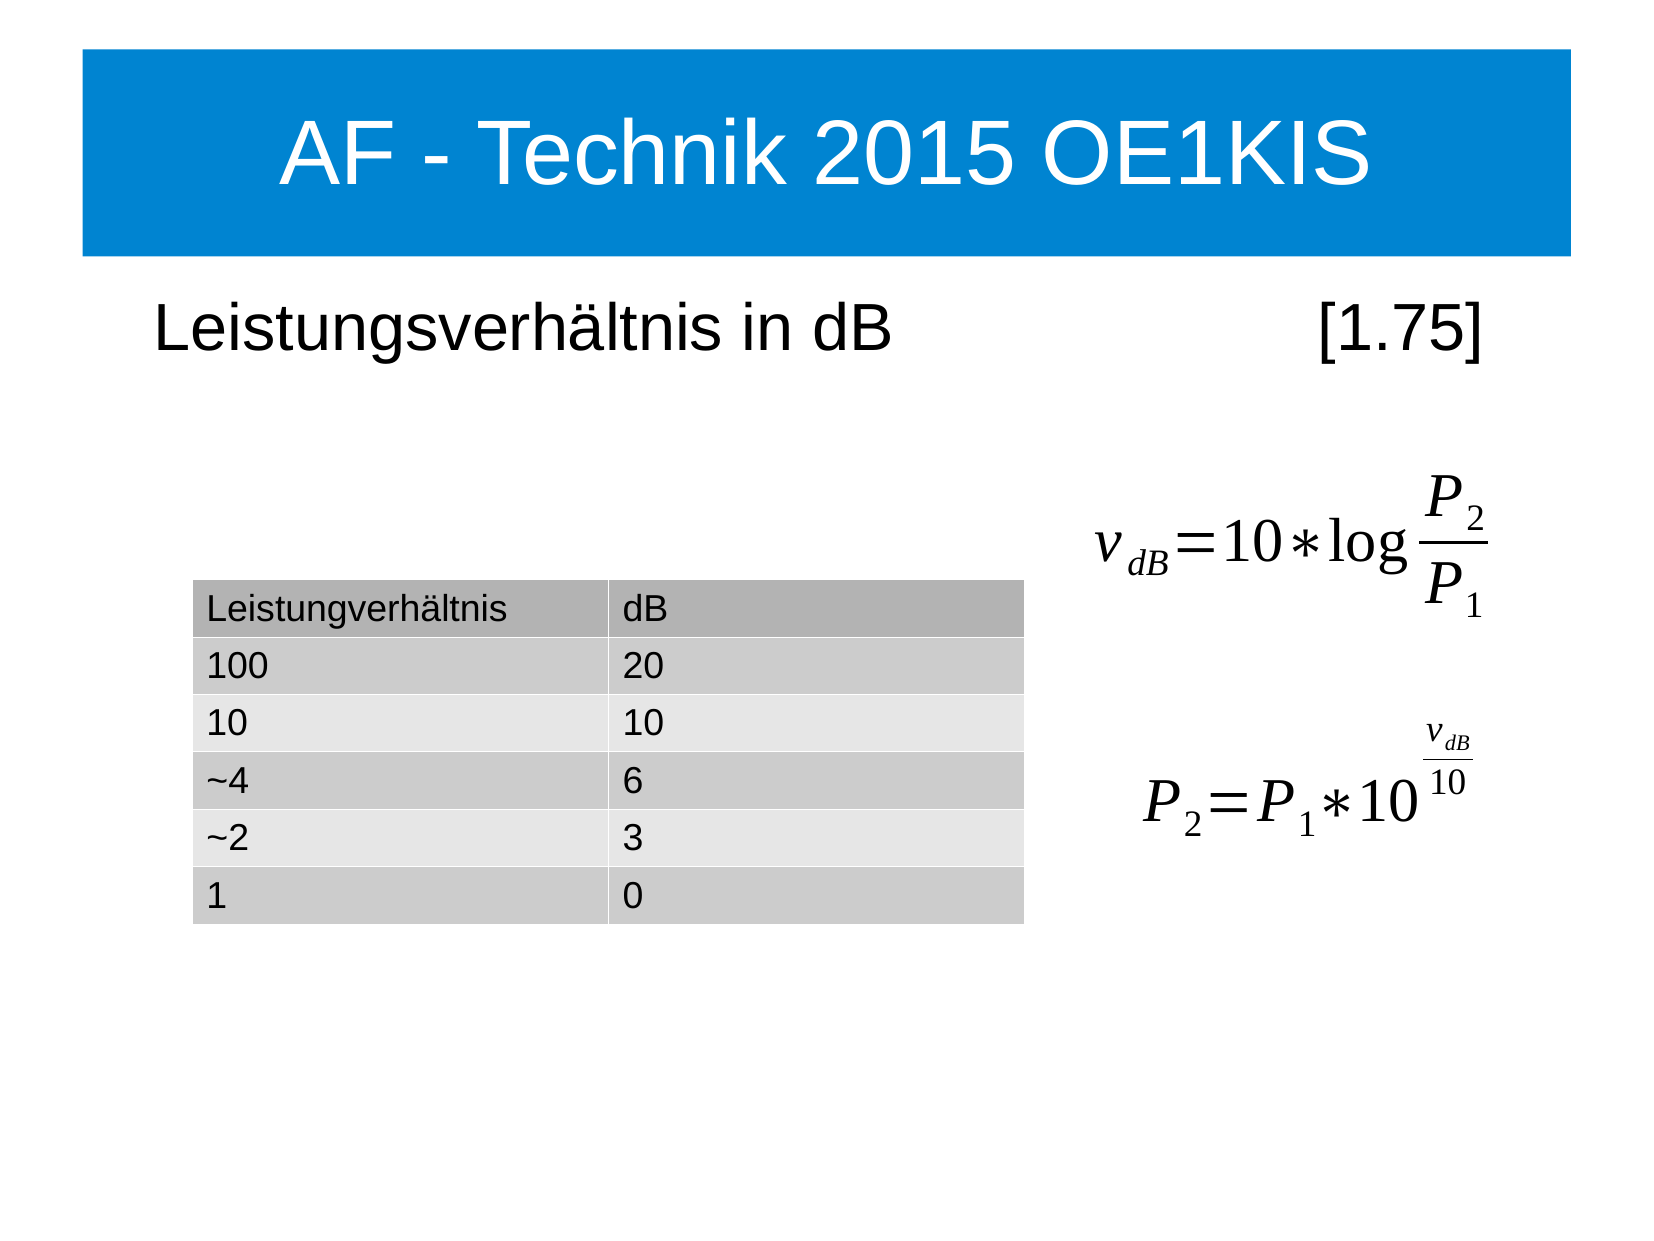

# AF - Technik 2015 OE1KIS
Leistungsverhältnis in dB [1.75]
| Leistungverhältnis | dB |
| --- | --- |
| 100 | 20 |
| 10 | 10 |
| ~4 | 6 |
| ~2 | 3 |
| 1 | 0 |